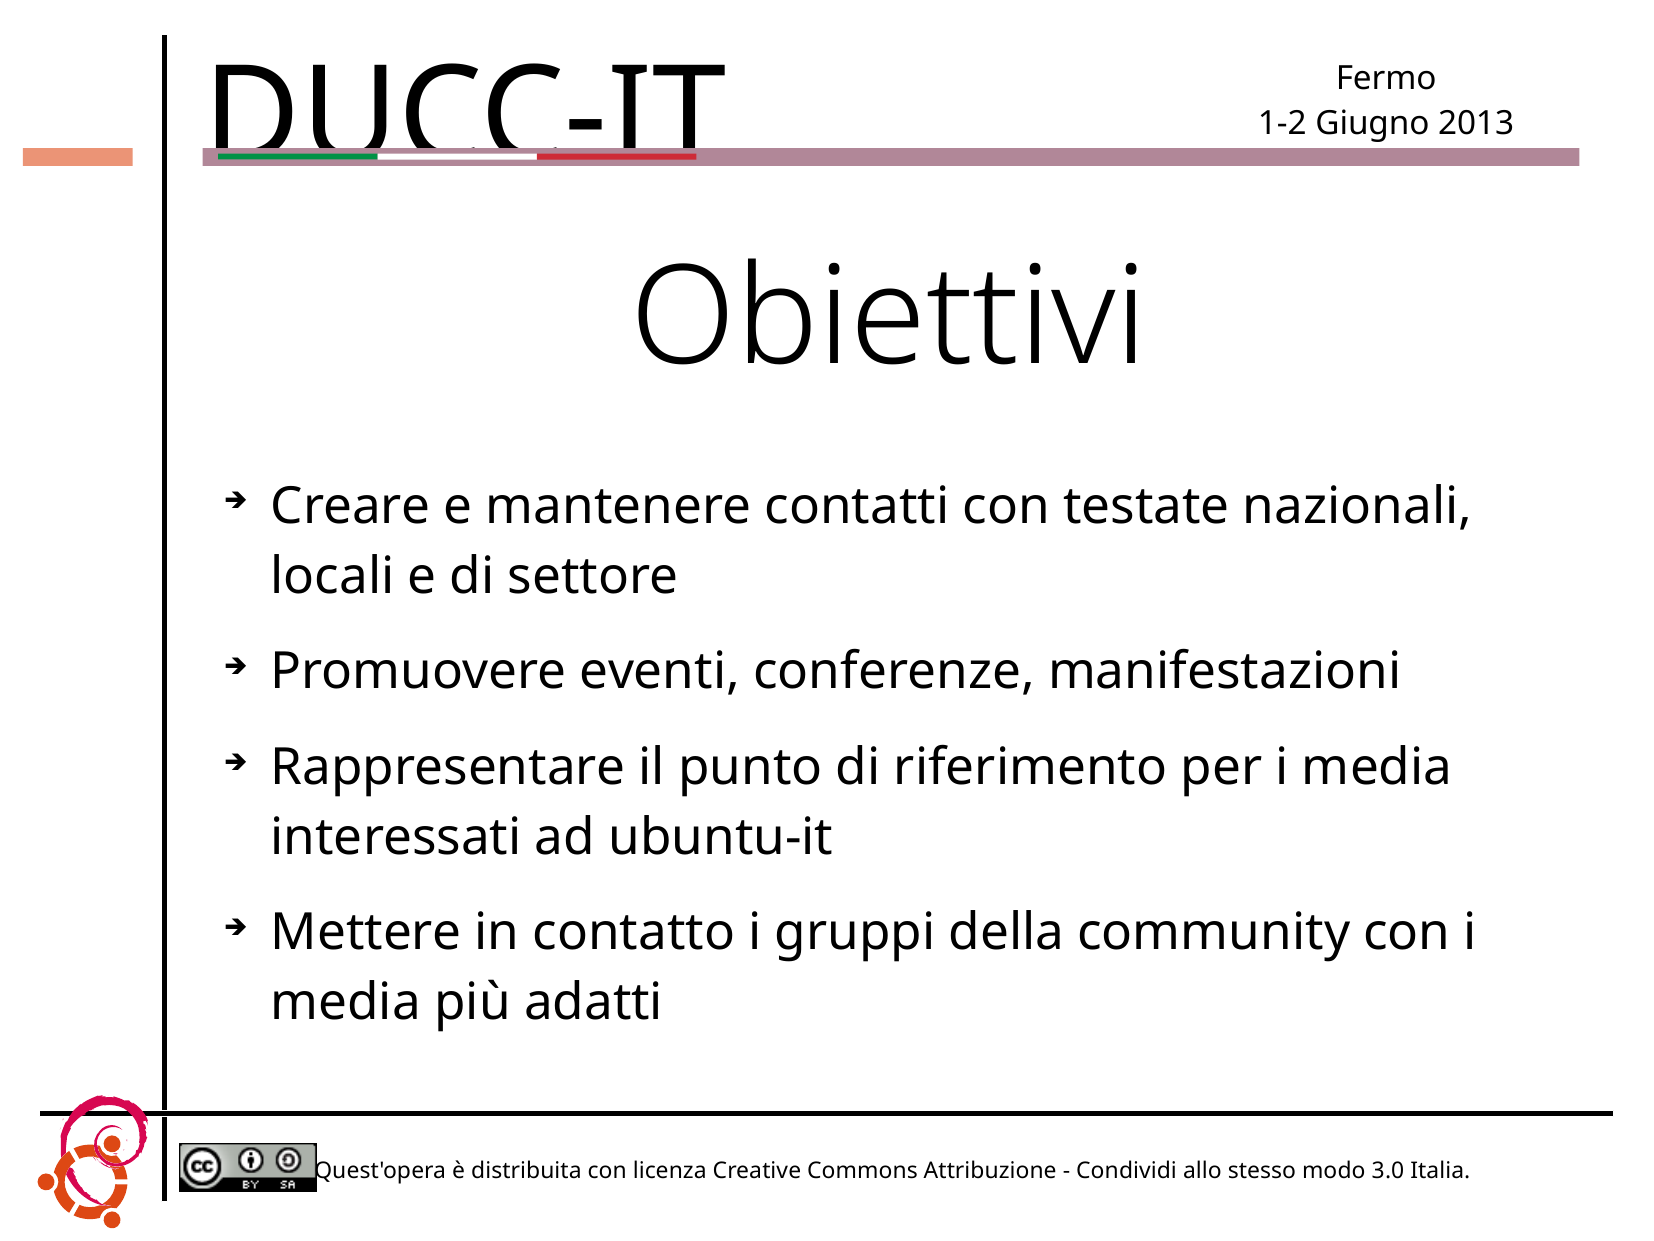

DUCC-IT
Fermo
1-2 Giugno 2013
# Obiettivi
Creare e mantenere contatti con testate nazionali, locali e di settore
Promuovere eventi, conferenze, manifestazioni
Rappresentare il punto di riferimento per i media interessati ad ubuntu-it
Mettere in contatto i gruppi della community con i media più adatti
Quest'opera è distribuita con licenza Creative Commons Attribuzione - Condividi allo stesso modo 3.0 Italia.